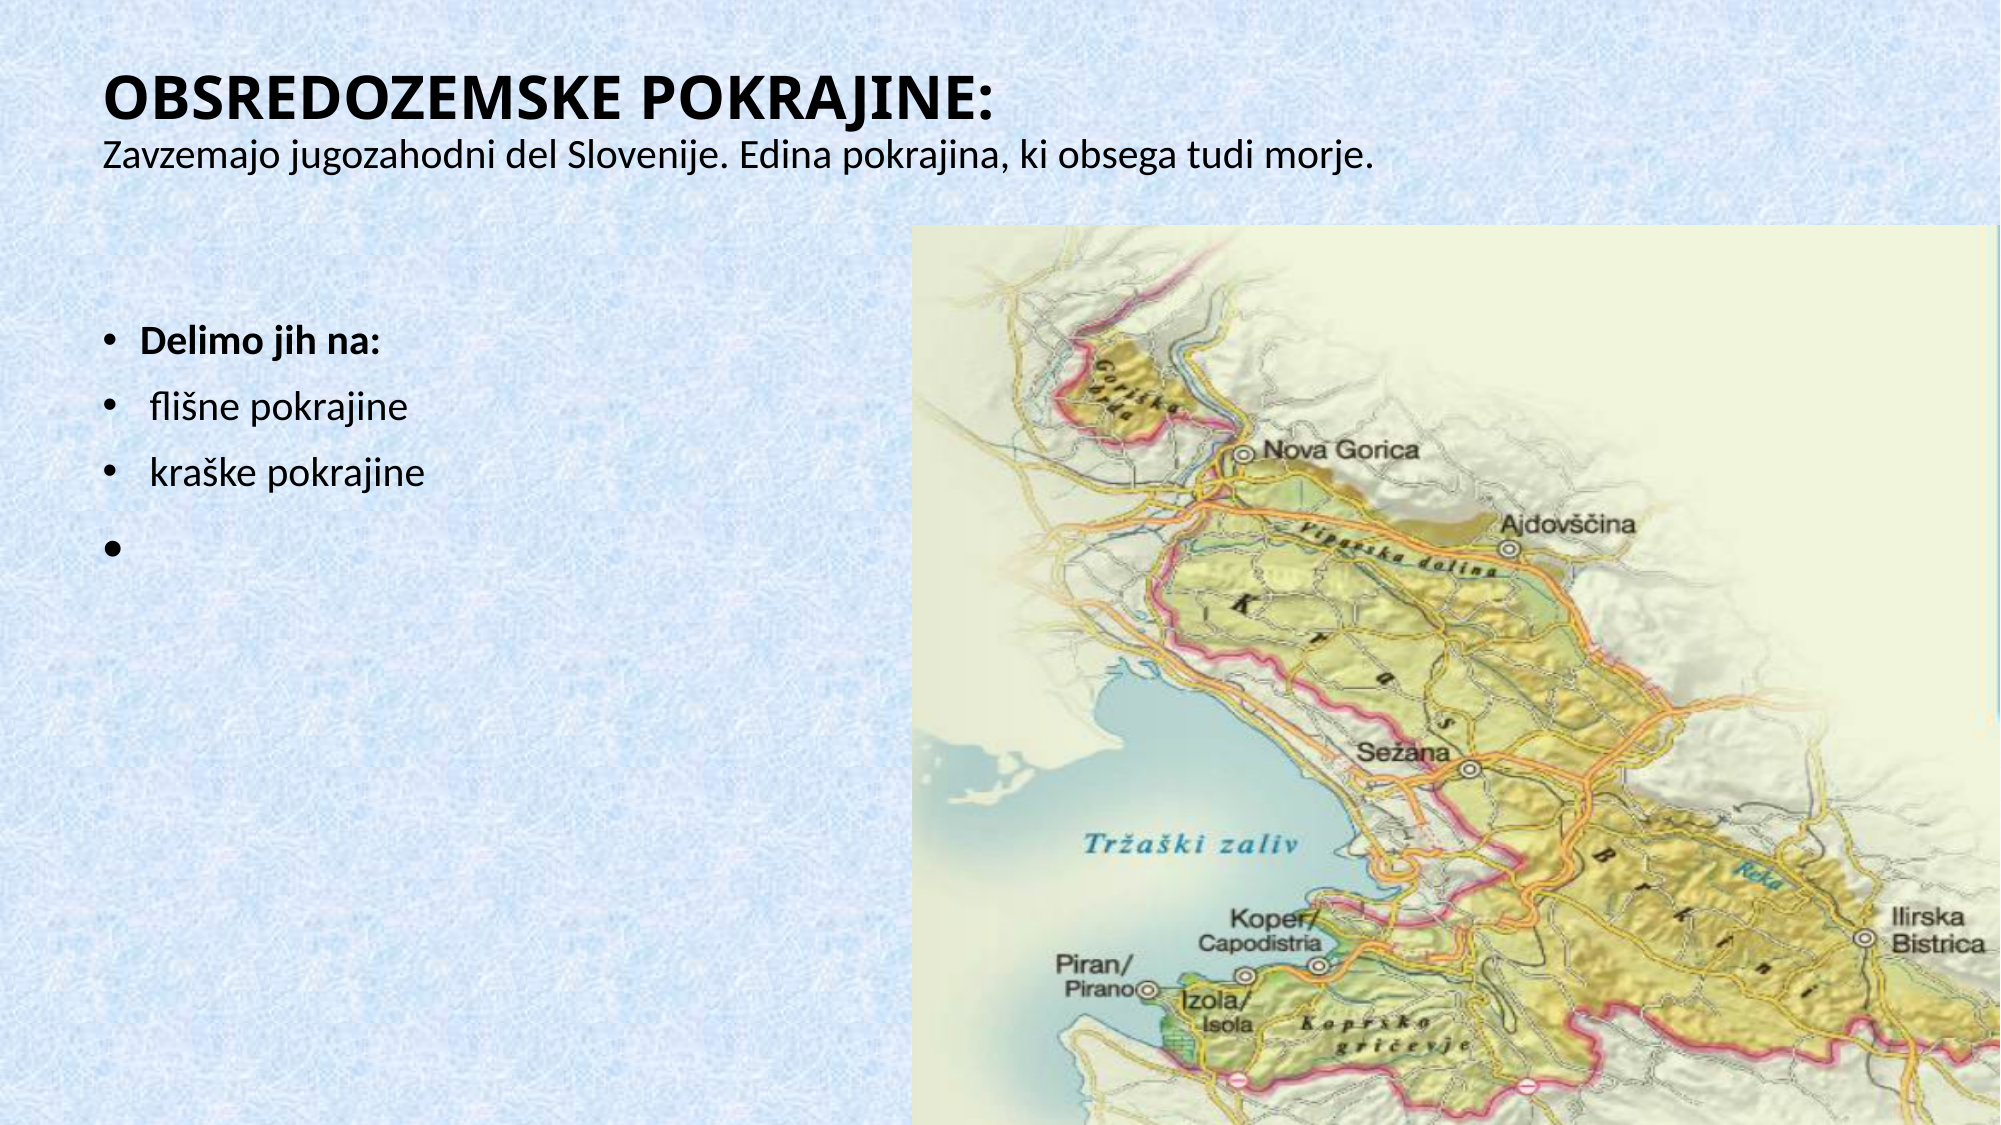

# OBSREDOZEMSKE POKRAJINE: Zavzemajo jugozahodni del Slovenije. Edina pokrajina, ki obsega tudi morje.
Delimo jih na:
 flišne pokrajine
 kraške pokrajine